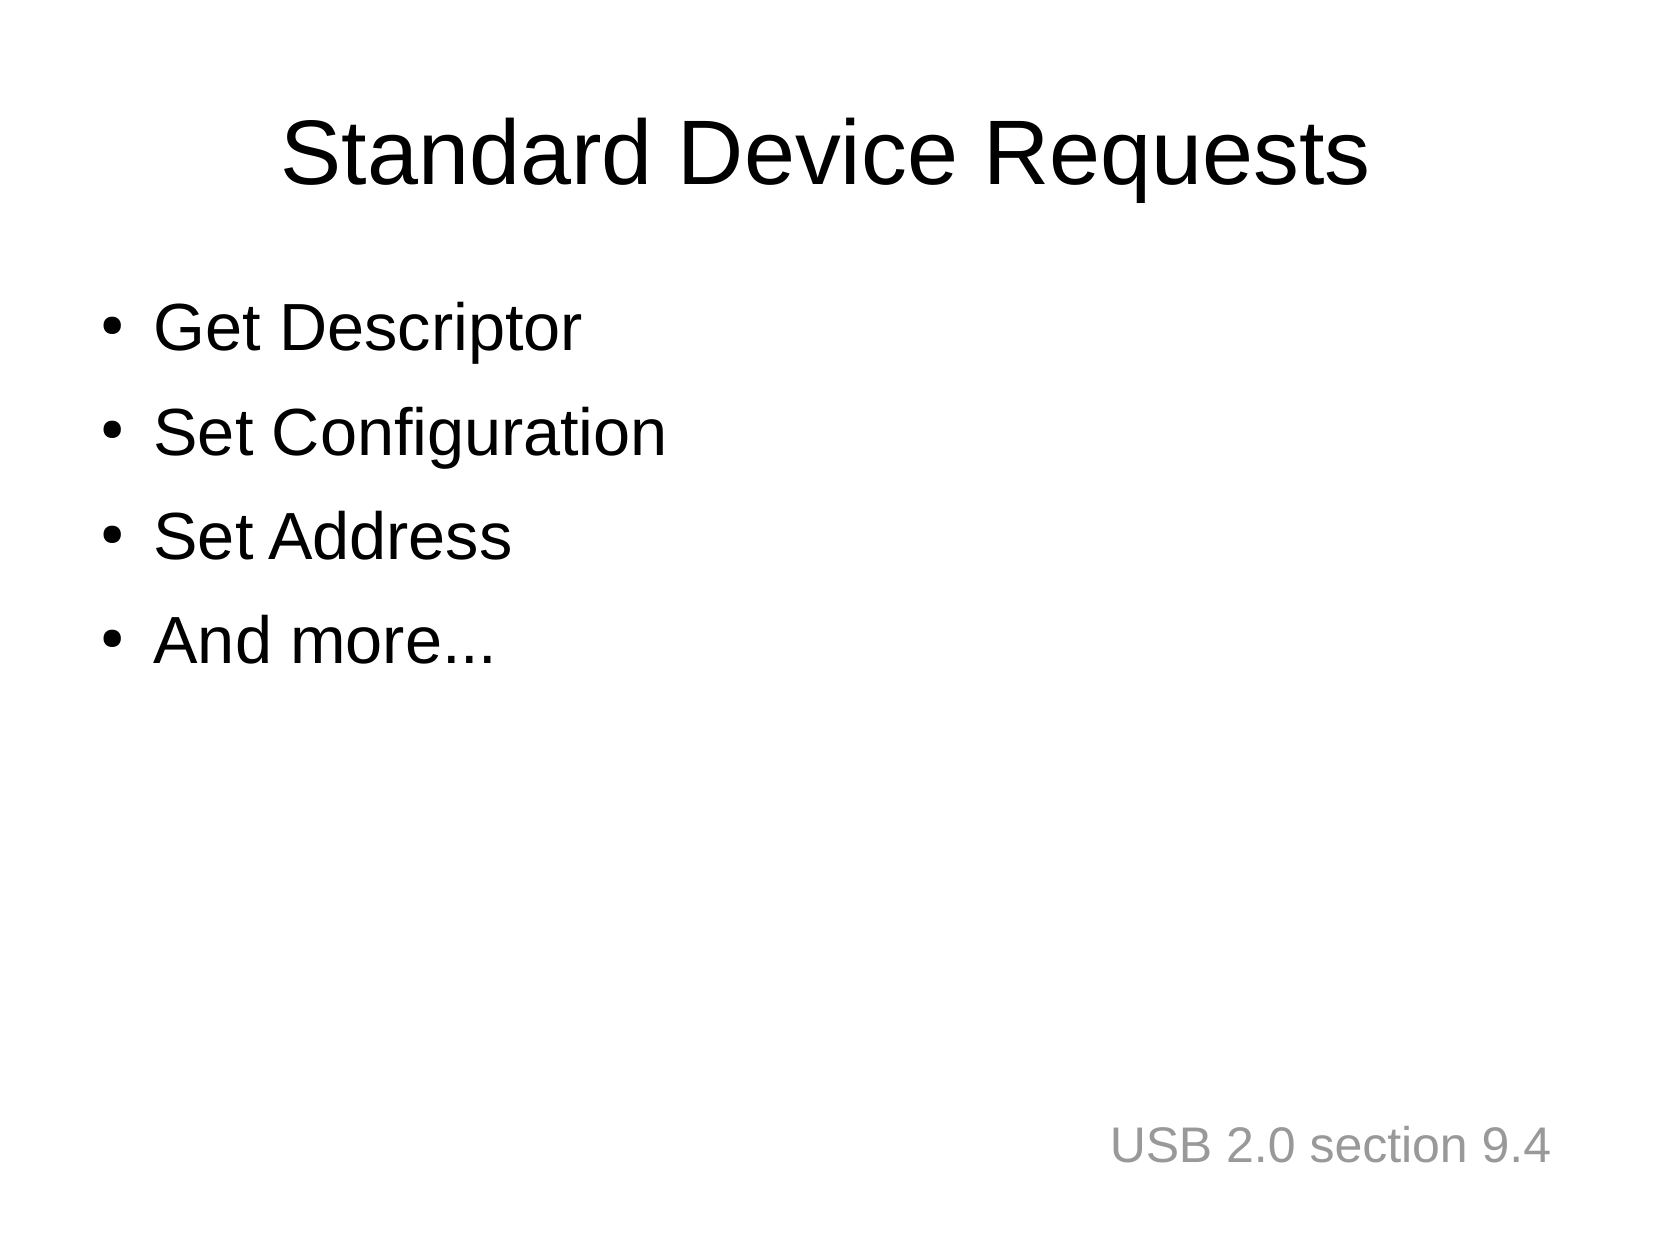

# Standard Device Requests
Get Descriptor
Set Configuration
Set Address
And more...
USB 2.0 section 9.4